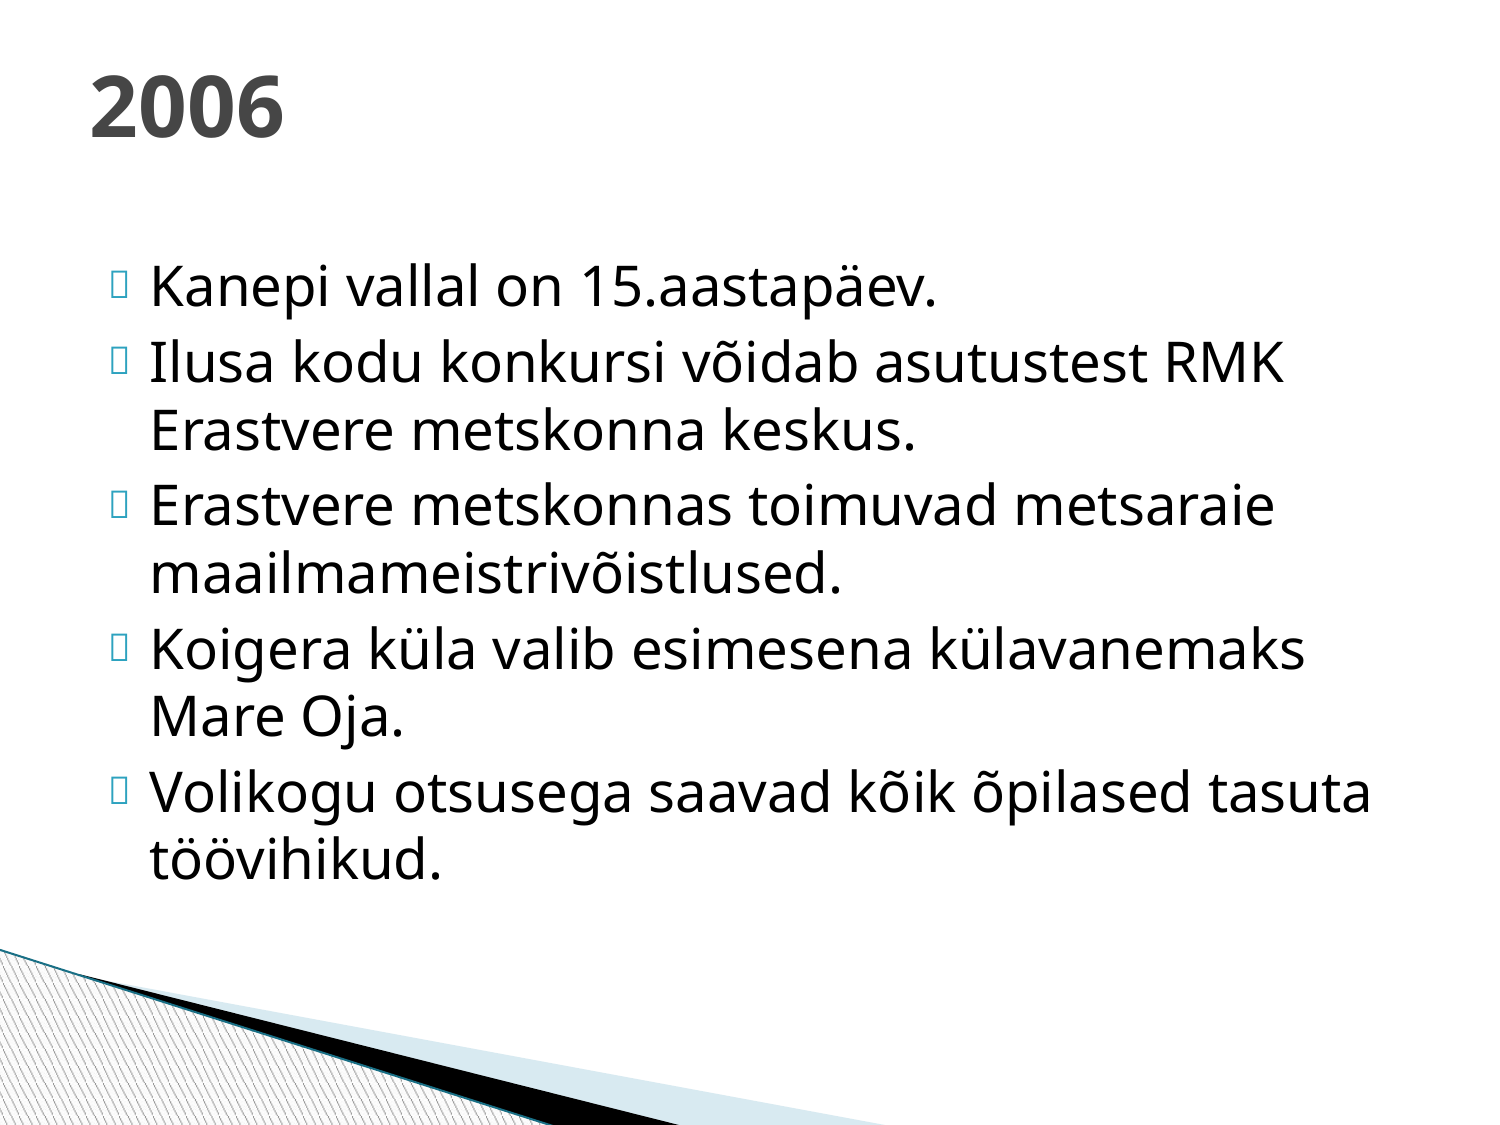

2006
# Kanepi vallal on 15.aastapäev.
Ilusa kodu konkursi võidab asutustest RMK Erastvere metskonna keskus.
Erastvere metskonnas toimuvad metsaraie maailmameistrivõistlused.
Koigera küla valib esimesena külavanemaks Mare Oja.
Volikogu otsusega saavad kõik õpilased tasuta töövihikud.